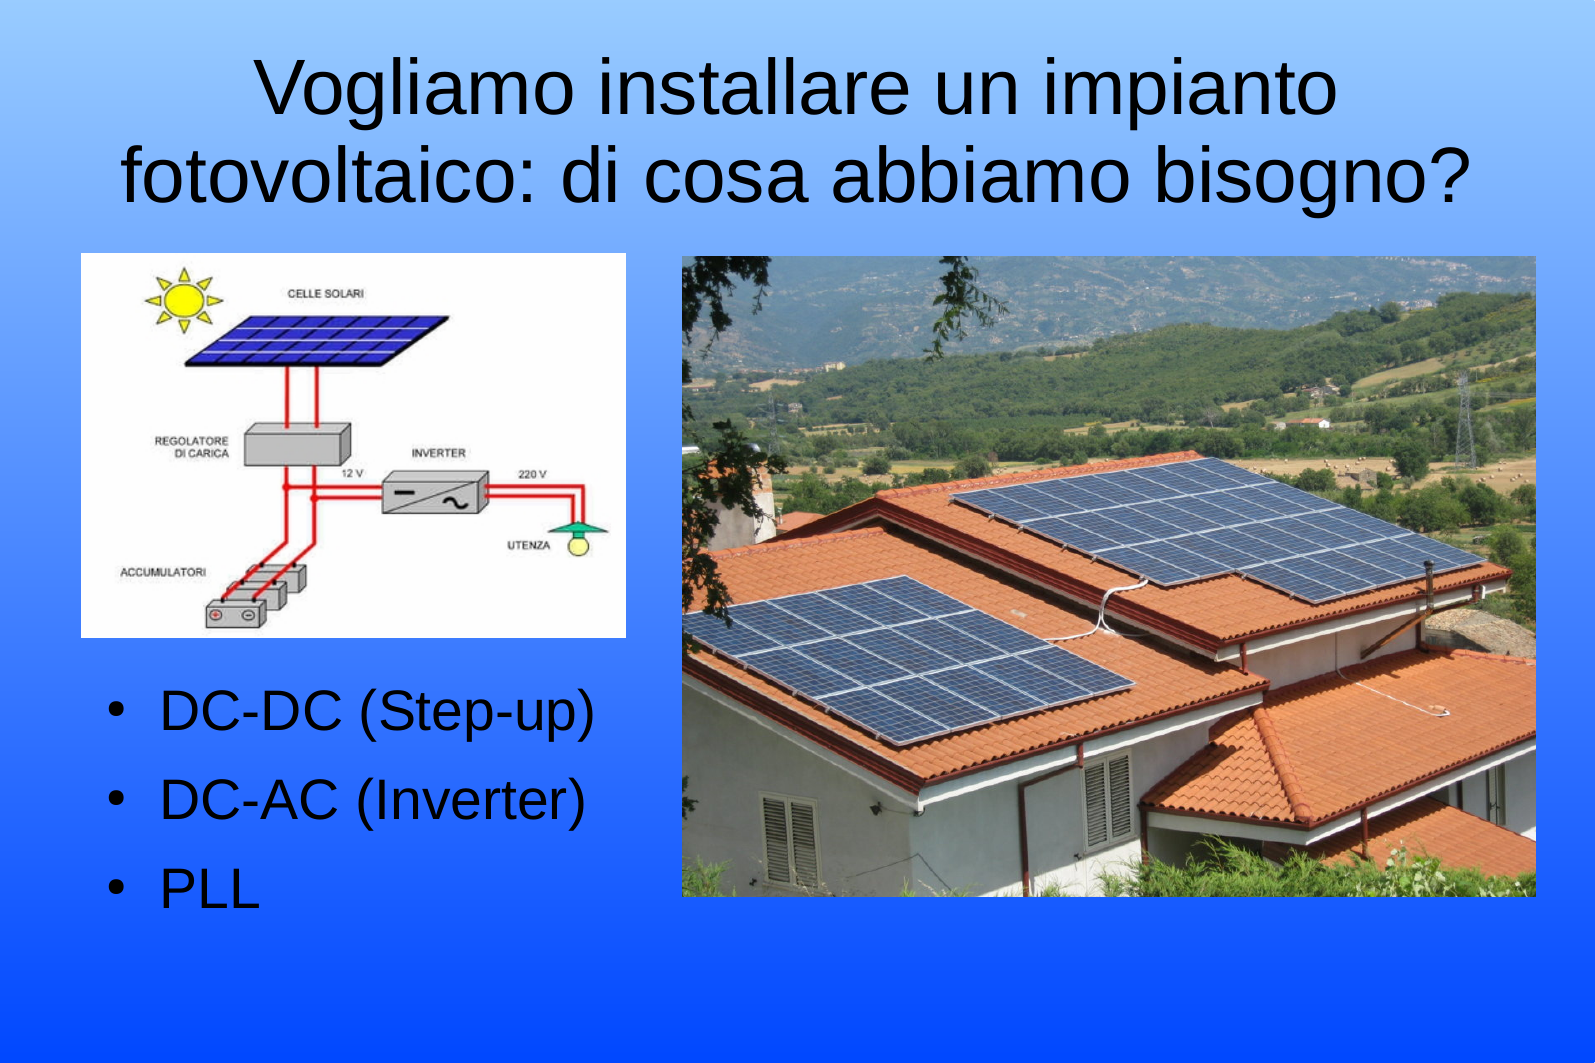

# Vogliamo installare un impianto fotovoltaico: di cosa abbiamo bisogno?
DC-DC (Step-up)
DC-AC (Inverter)
PLL